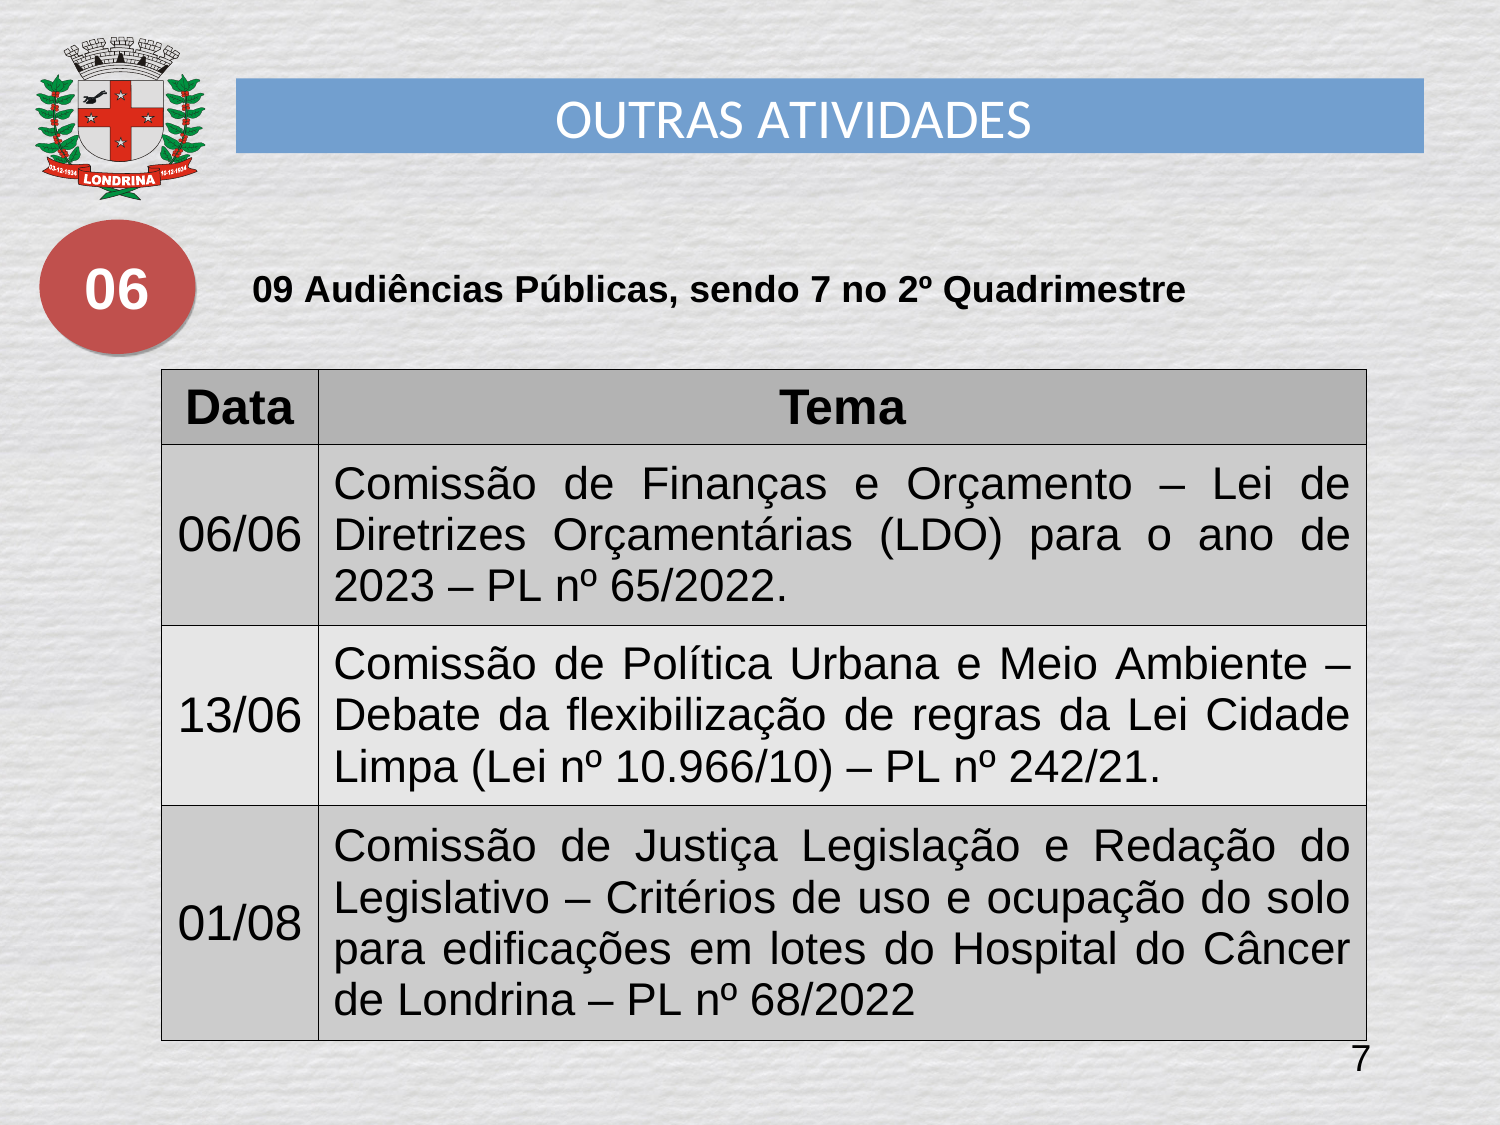

OUTRAS ATIVIDADES
06
09 Audiências Públicas, sendo 7 no 2º Quadrimestre
| Data | Tema |
| --- | --- |
| 06/06 | Comissão de Finanças e Orçamento – Lei de Diretrizes Orçamentárias (LDO) para o ano de 2023 – PL nº 65/2022. |
| 13/06 | Comissão de Política Urbana e Meio Ambiente – Debate da flexibilização de regras da Lei Cidade Limpa (Lei nº 10.966/10) – PL nº 242/21. |
| 01/08 | Comissão de Justiça Legislação e Redação do Legislativo – Critérios de uso e ocupação do solo para edificações em lotes do Hospital do Câncer de Londrina – PL nº 68/2022 |